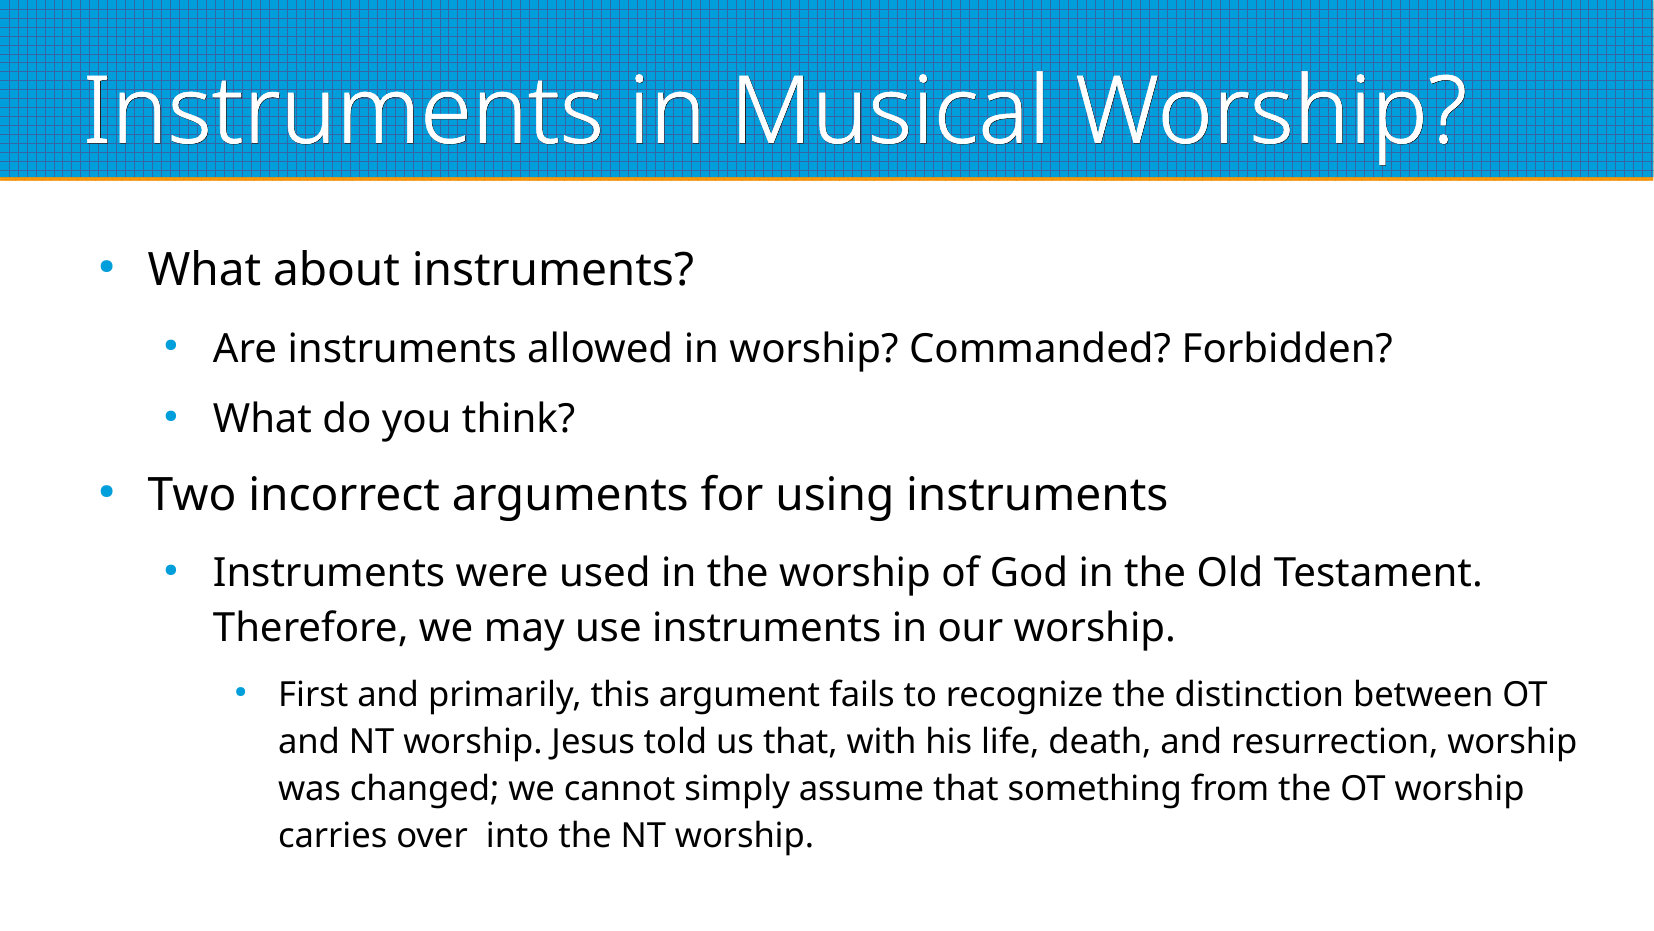

# Instruments in Musical Worship?
What about instruments?
Are instruments allowed in worship? Commanded? Forbidden?
What do you think?
Two incorrect arguments for using instruments
Instruments were used in the worship of God in the Old Testament. Therefore, we may use instruments in our worship.
First and primarily, this argument fails to recognize the distinction between OT and NT worship. Jesus told us that, with his life, death, and resurrection, worship was changed; we cannot simply assume that something from the OT worship carries over into the NT worship.